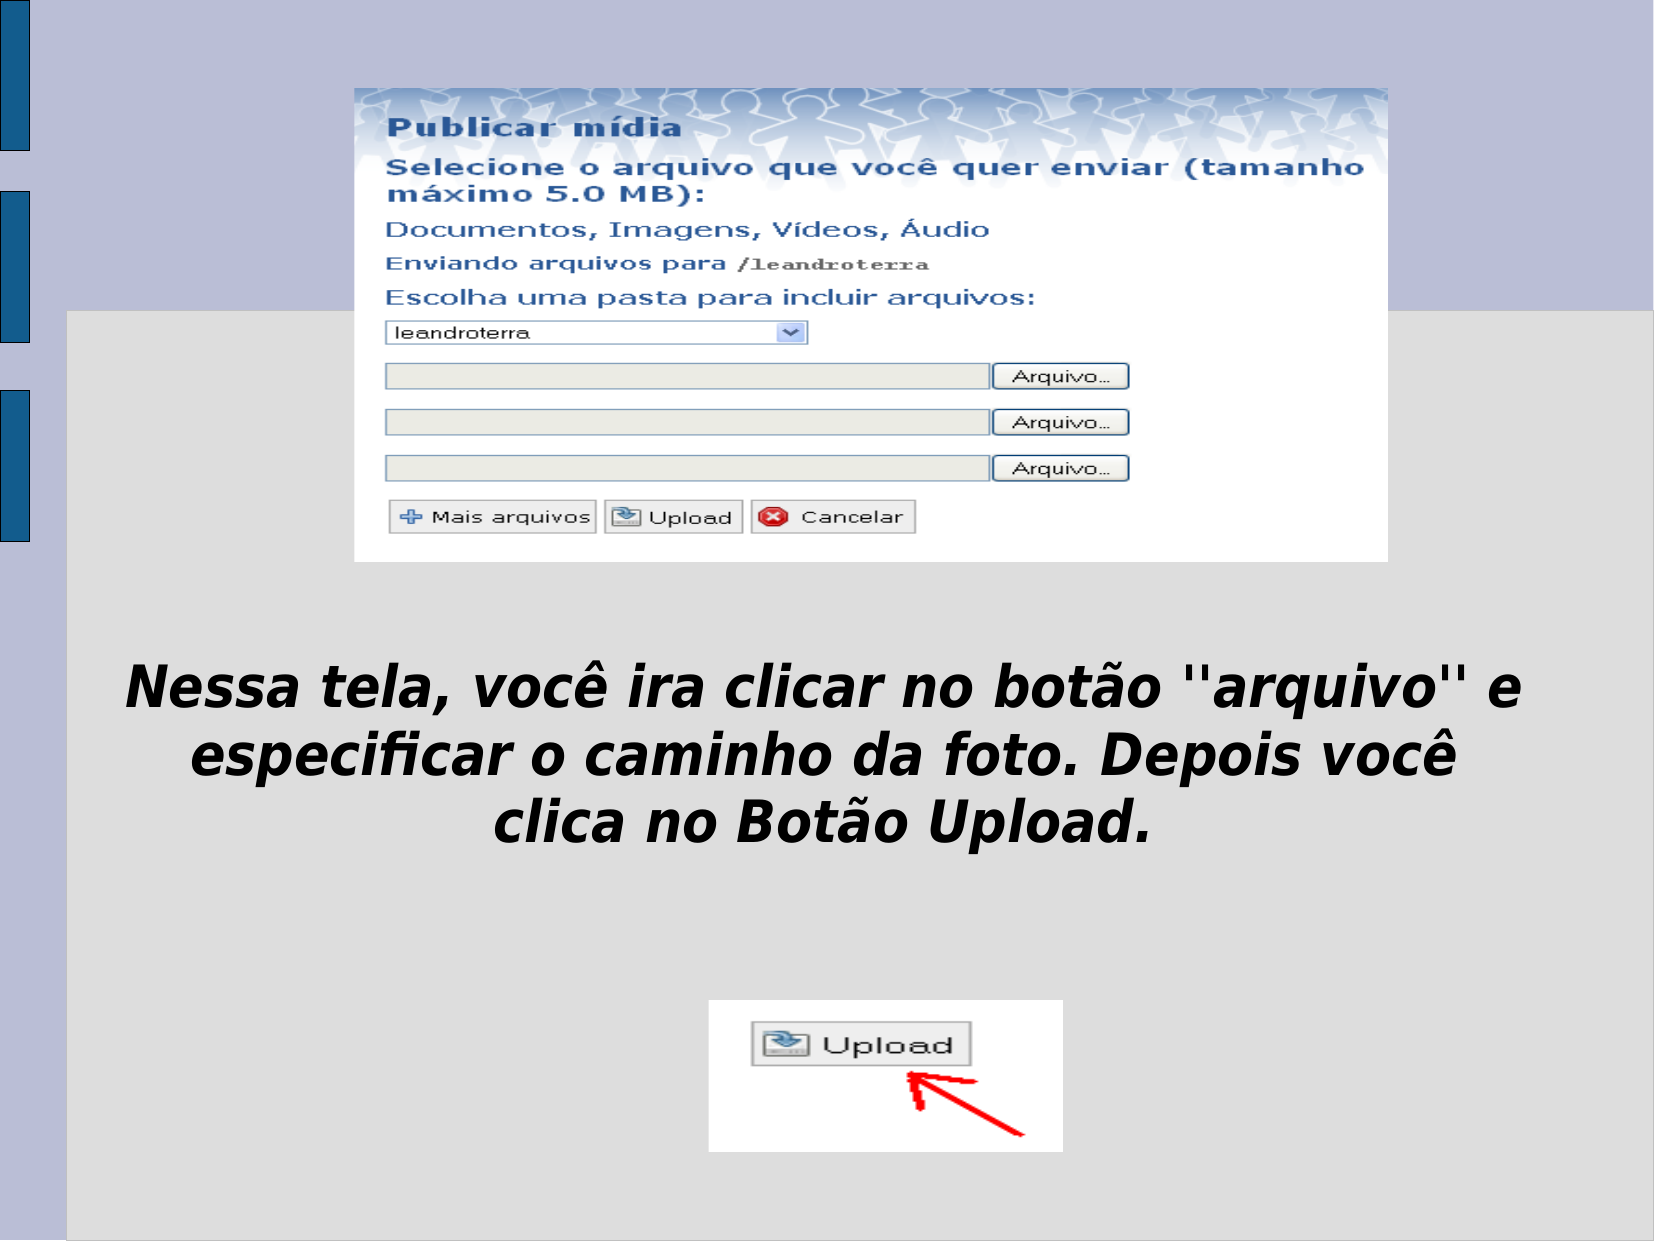

# Nessa tela, você ira clicar no botão ''arquivo'' e especificar o caminho da foto. Depois você clica no Botão Upload.